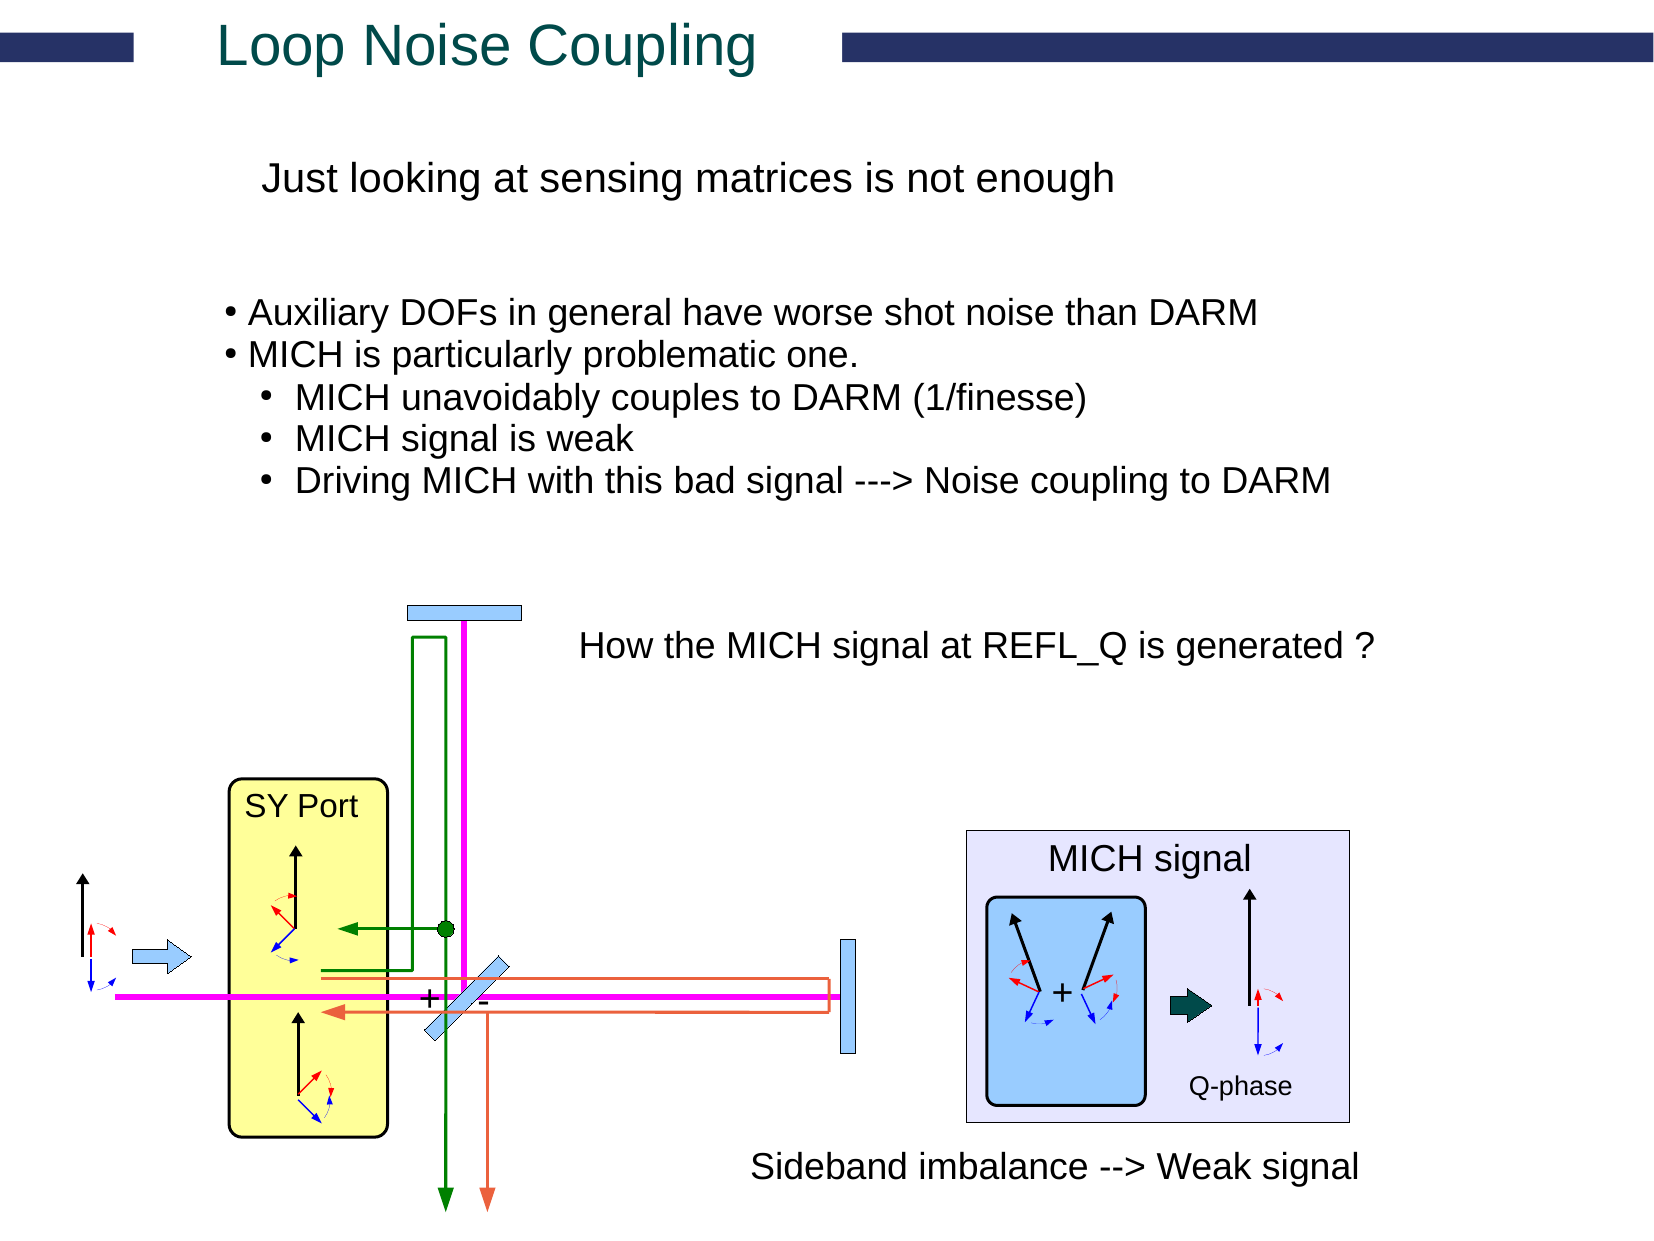

# Loop Noise Coupling
Just looking at sensing matrices is not enough
 Auxiliary DOFs in general have worse shot noise than DARM
 MICH is particularly problematic one.
MICH unavoidably couples to DARM (1/finesse)
MICH signal is weak
Driving MICH with this bad signal ---> Noise coupling to DARM
How the MICH signal at REFL_Q is generated ?
SY Port
MICH signal
+
+
-
Q-phase
Sideband imbalance --> Weak signal